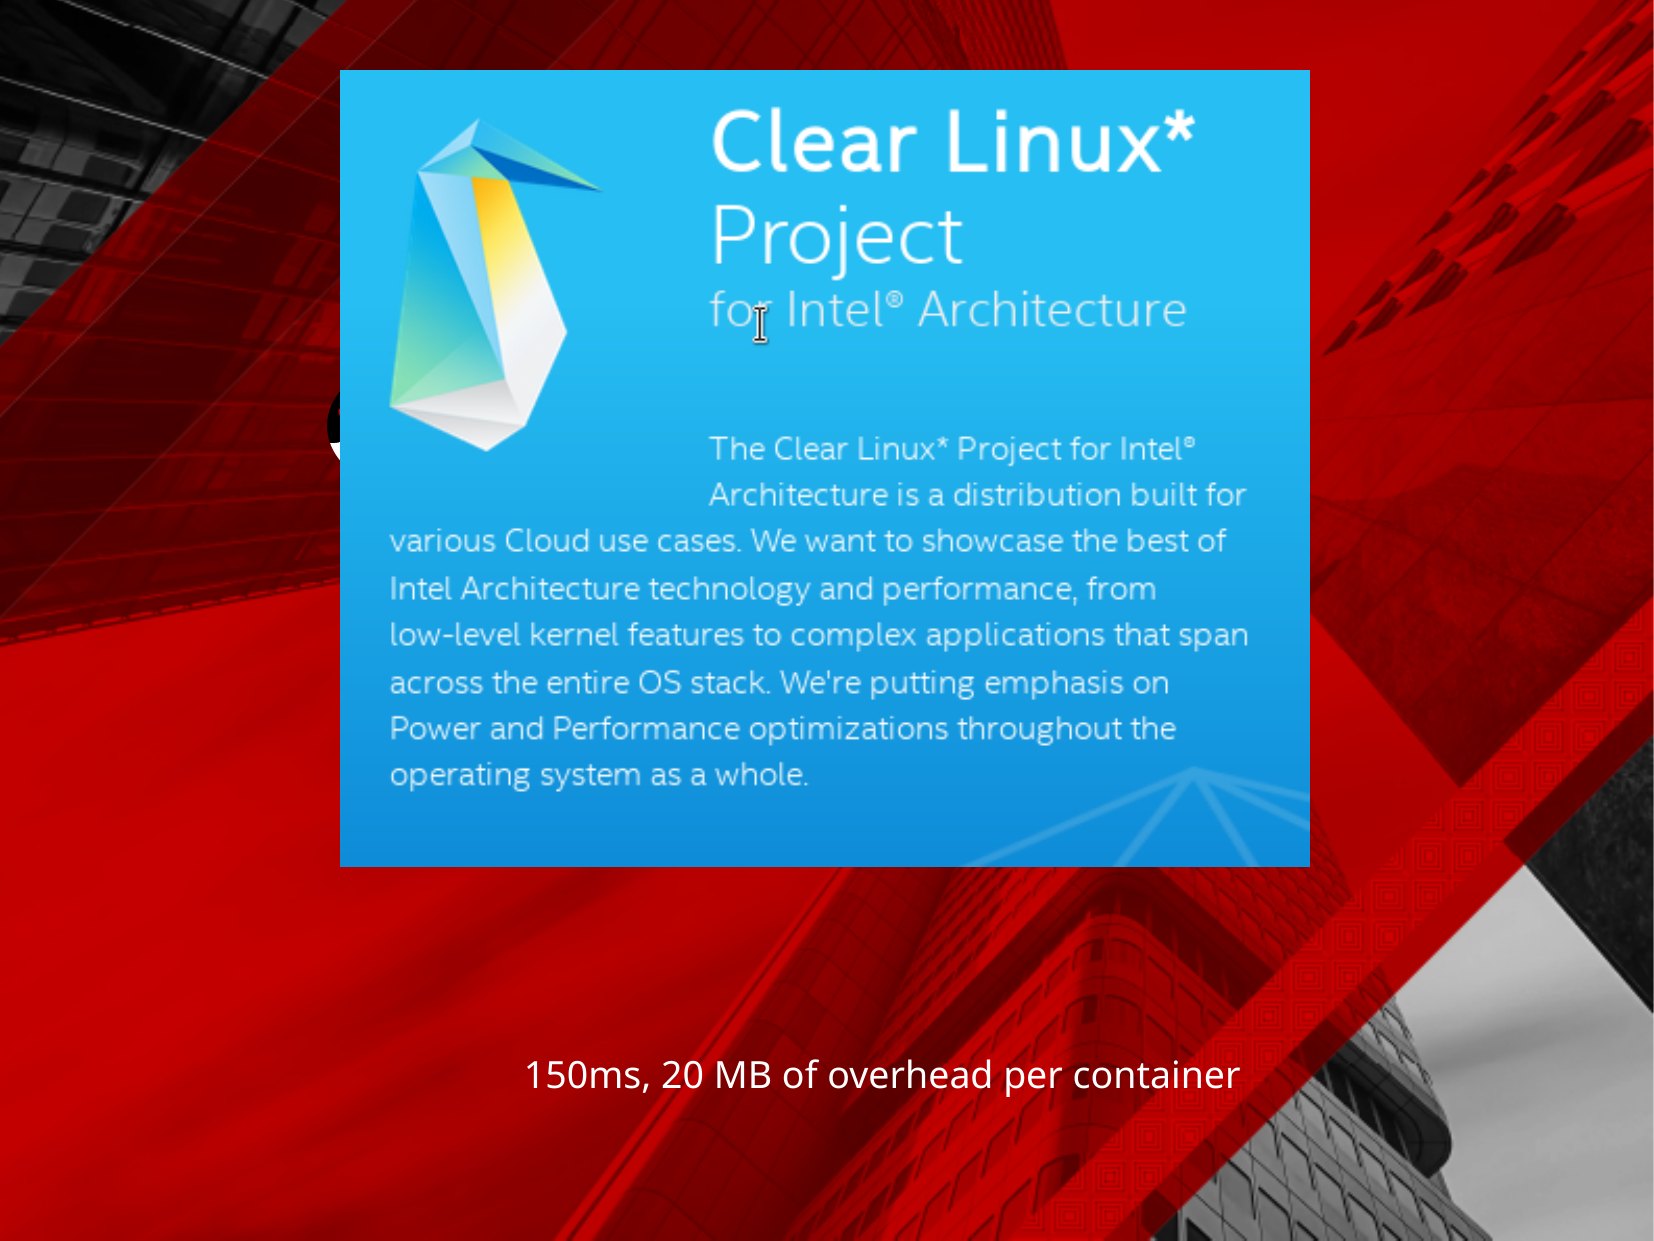

150ms, 20 MB of overhead per container